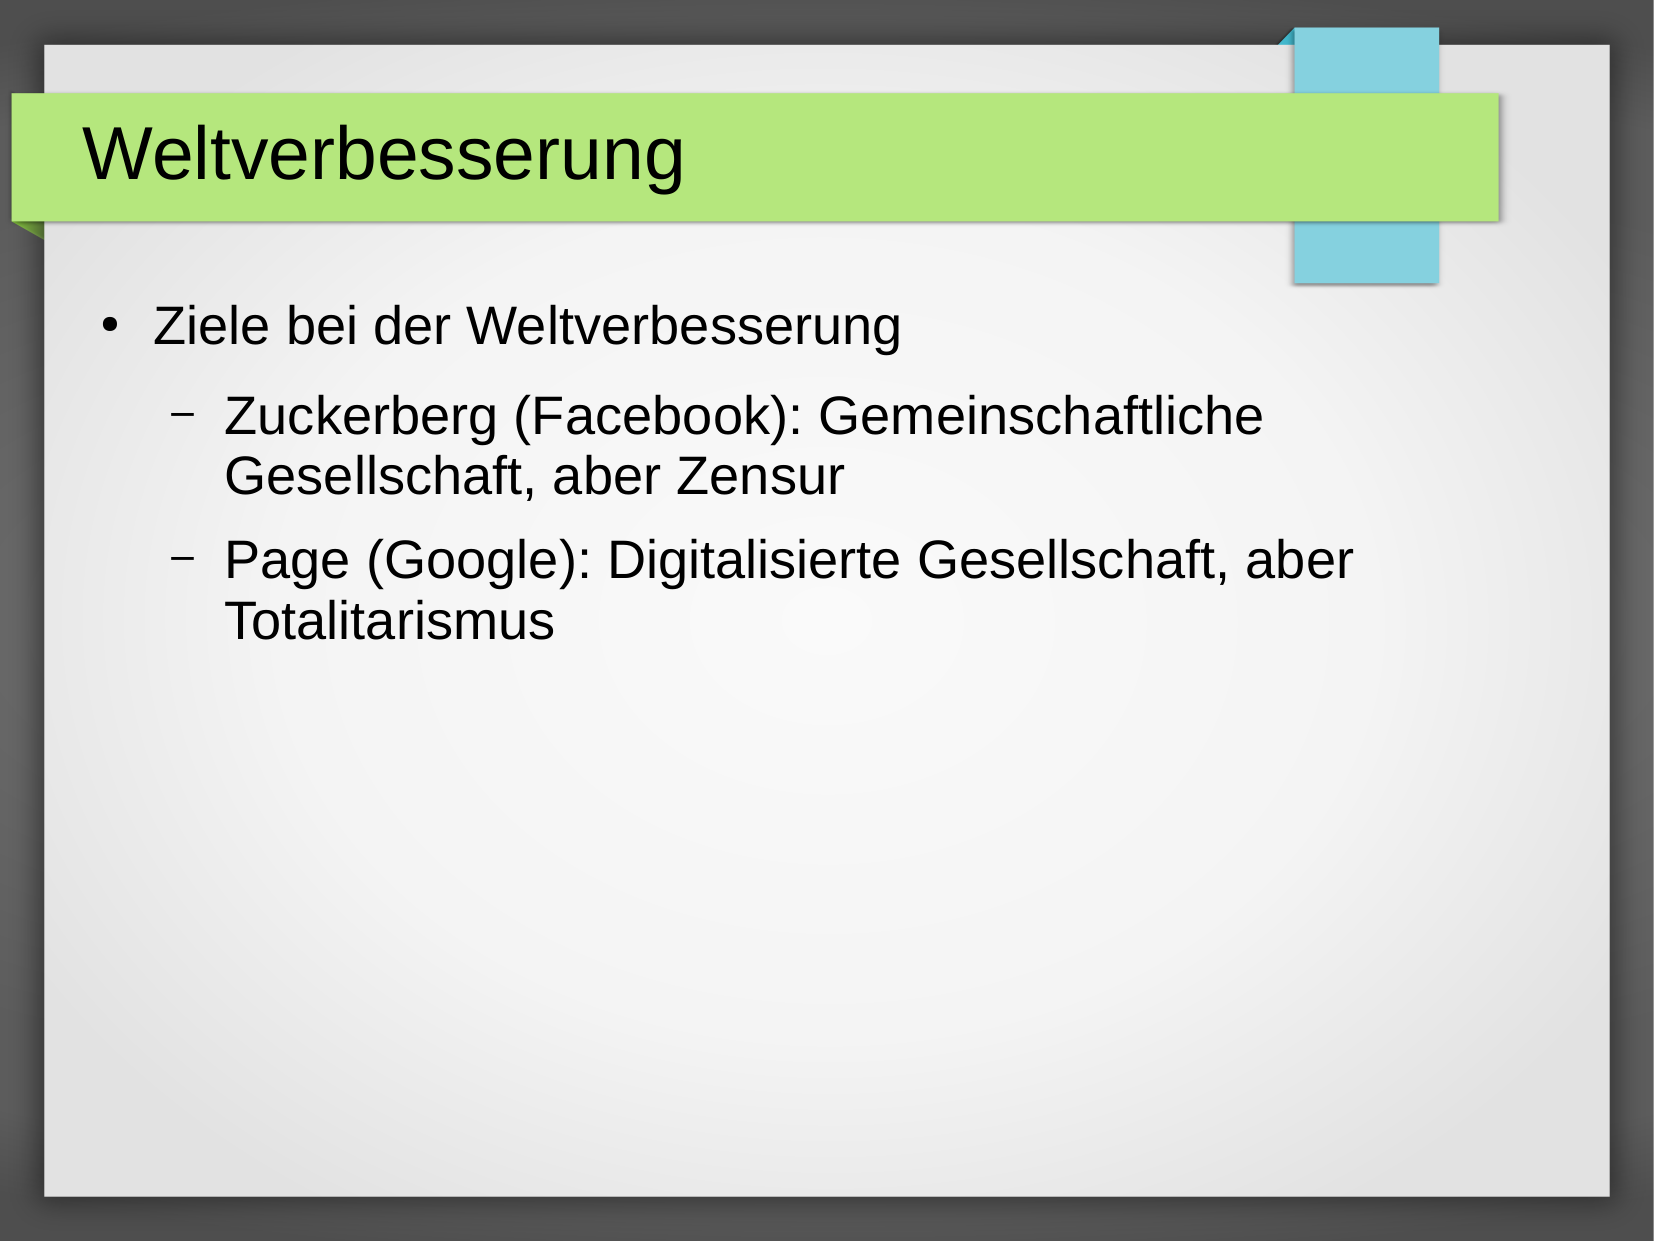

# Weltverbesserung
Ziele bei der Weltverbesserung
Zuckerberg (Facebook): Gemeinschaftliche Gesellschaft, aber Zensur
Page (Google): Digitalisierte Gesellschaft, aber Totalitarismus